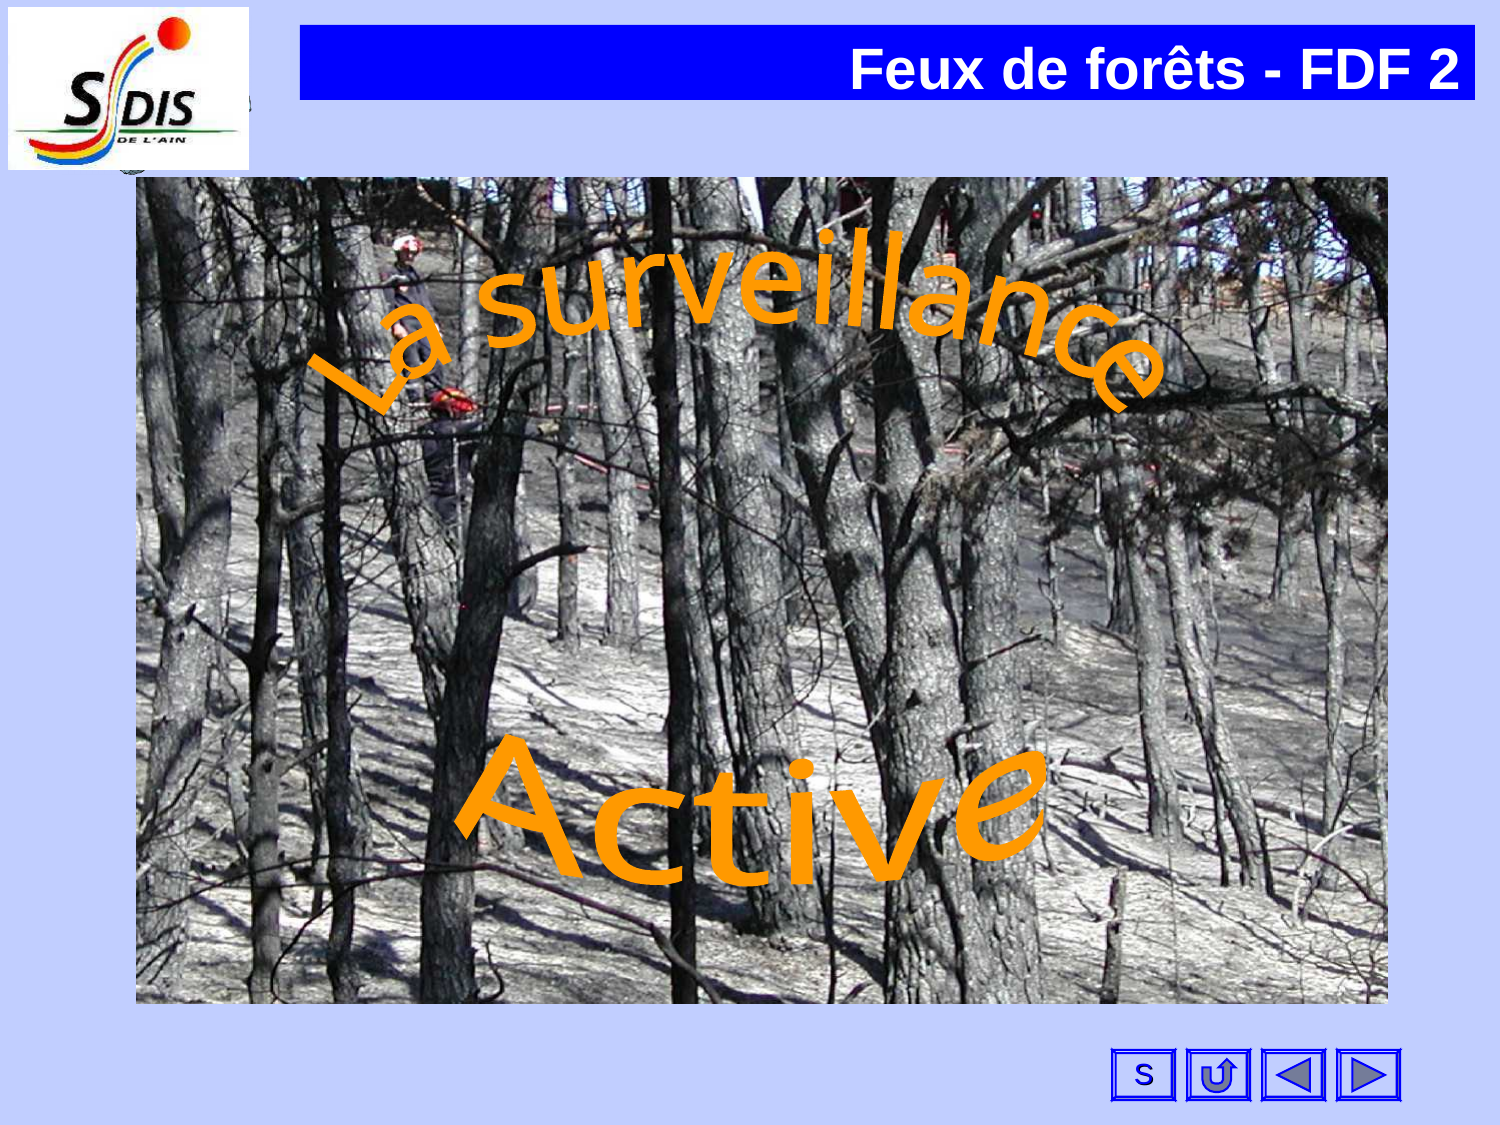

Feux de forêts - FDF 2
#
La surveillance
Active